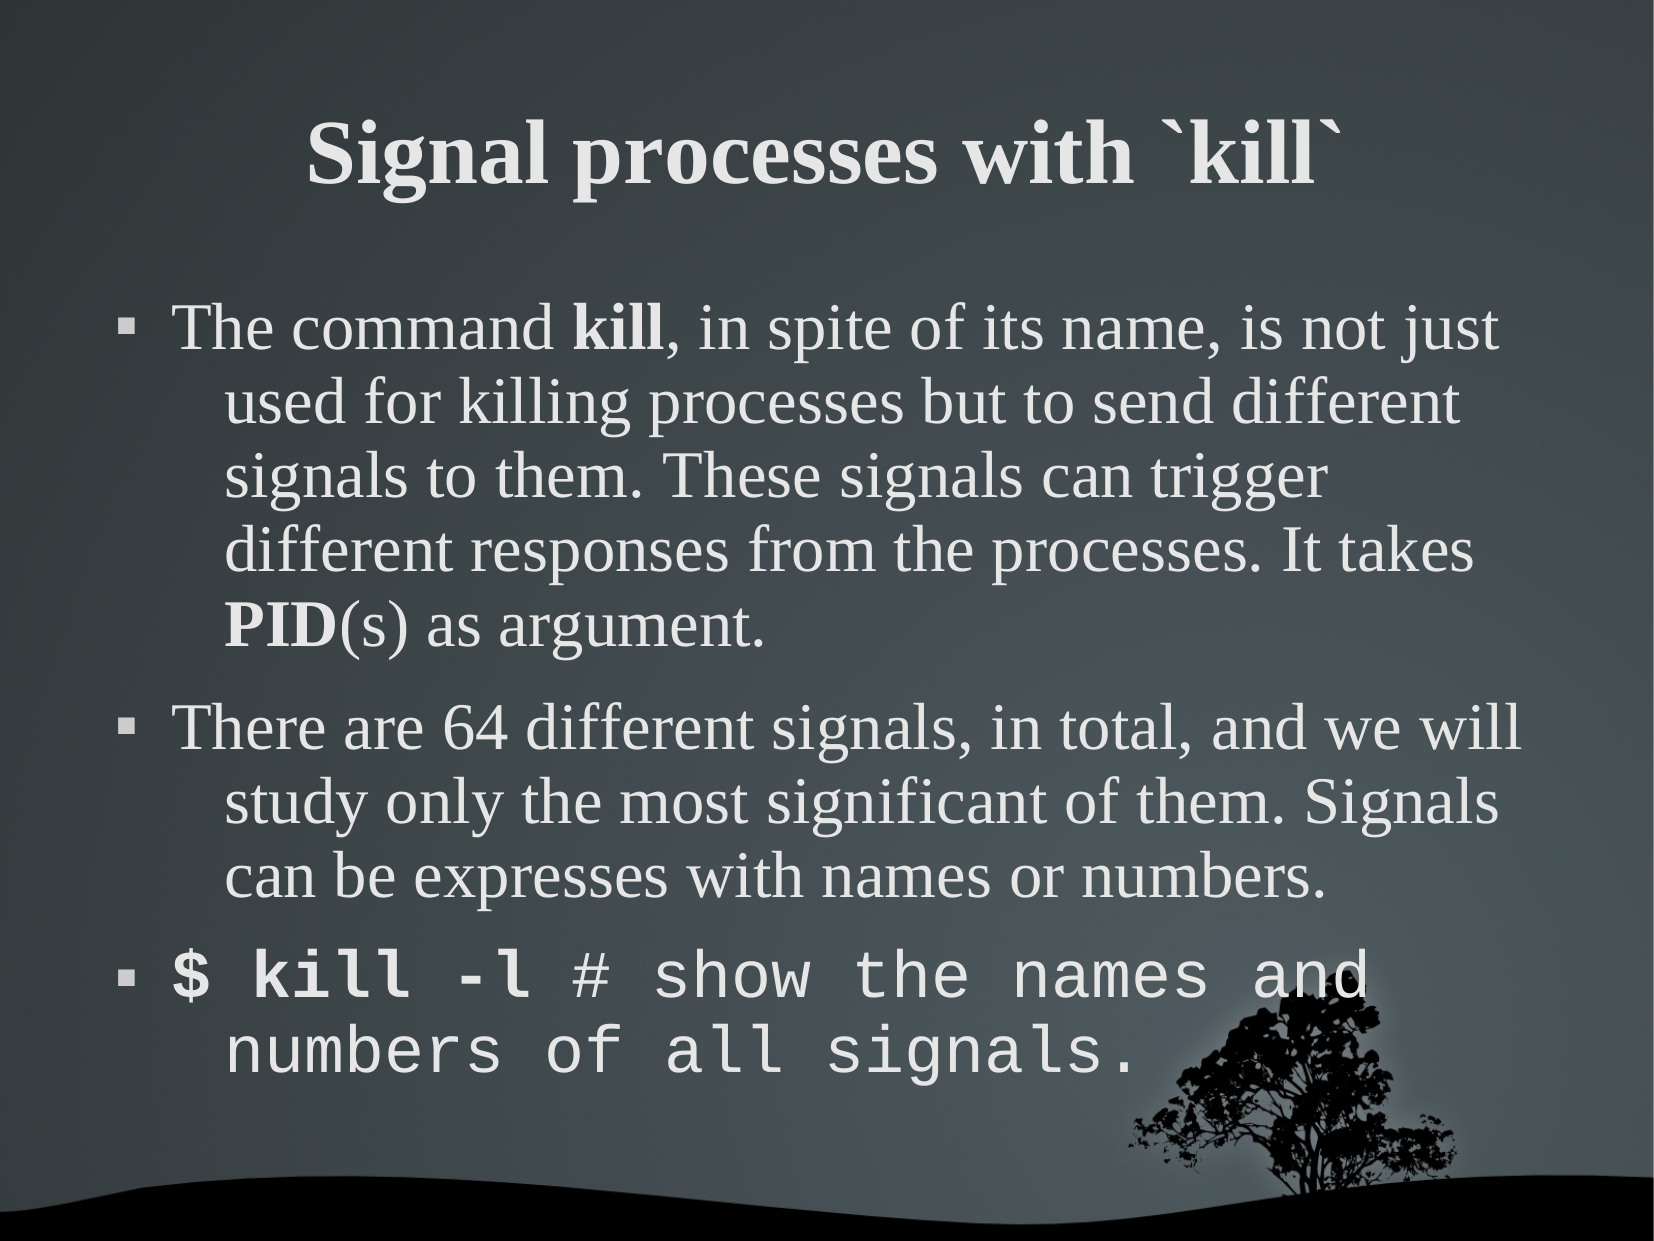

# Signal processes with `kill`
The command kill, in spite of its name, is not just used for killing processes but to send different signals to them. These signals can trigger different responses from the processes. It takes PID(s) as argument.
There are 64 different signals, in total, and we will study only the most significant of them. Signals can be expresses with names or numbers.
$ kill -l # show the names and numbers of all signals.